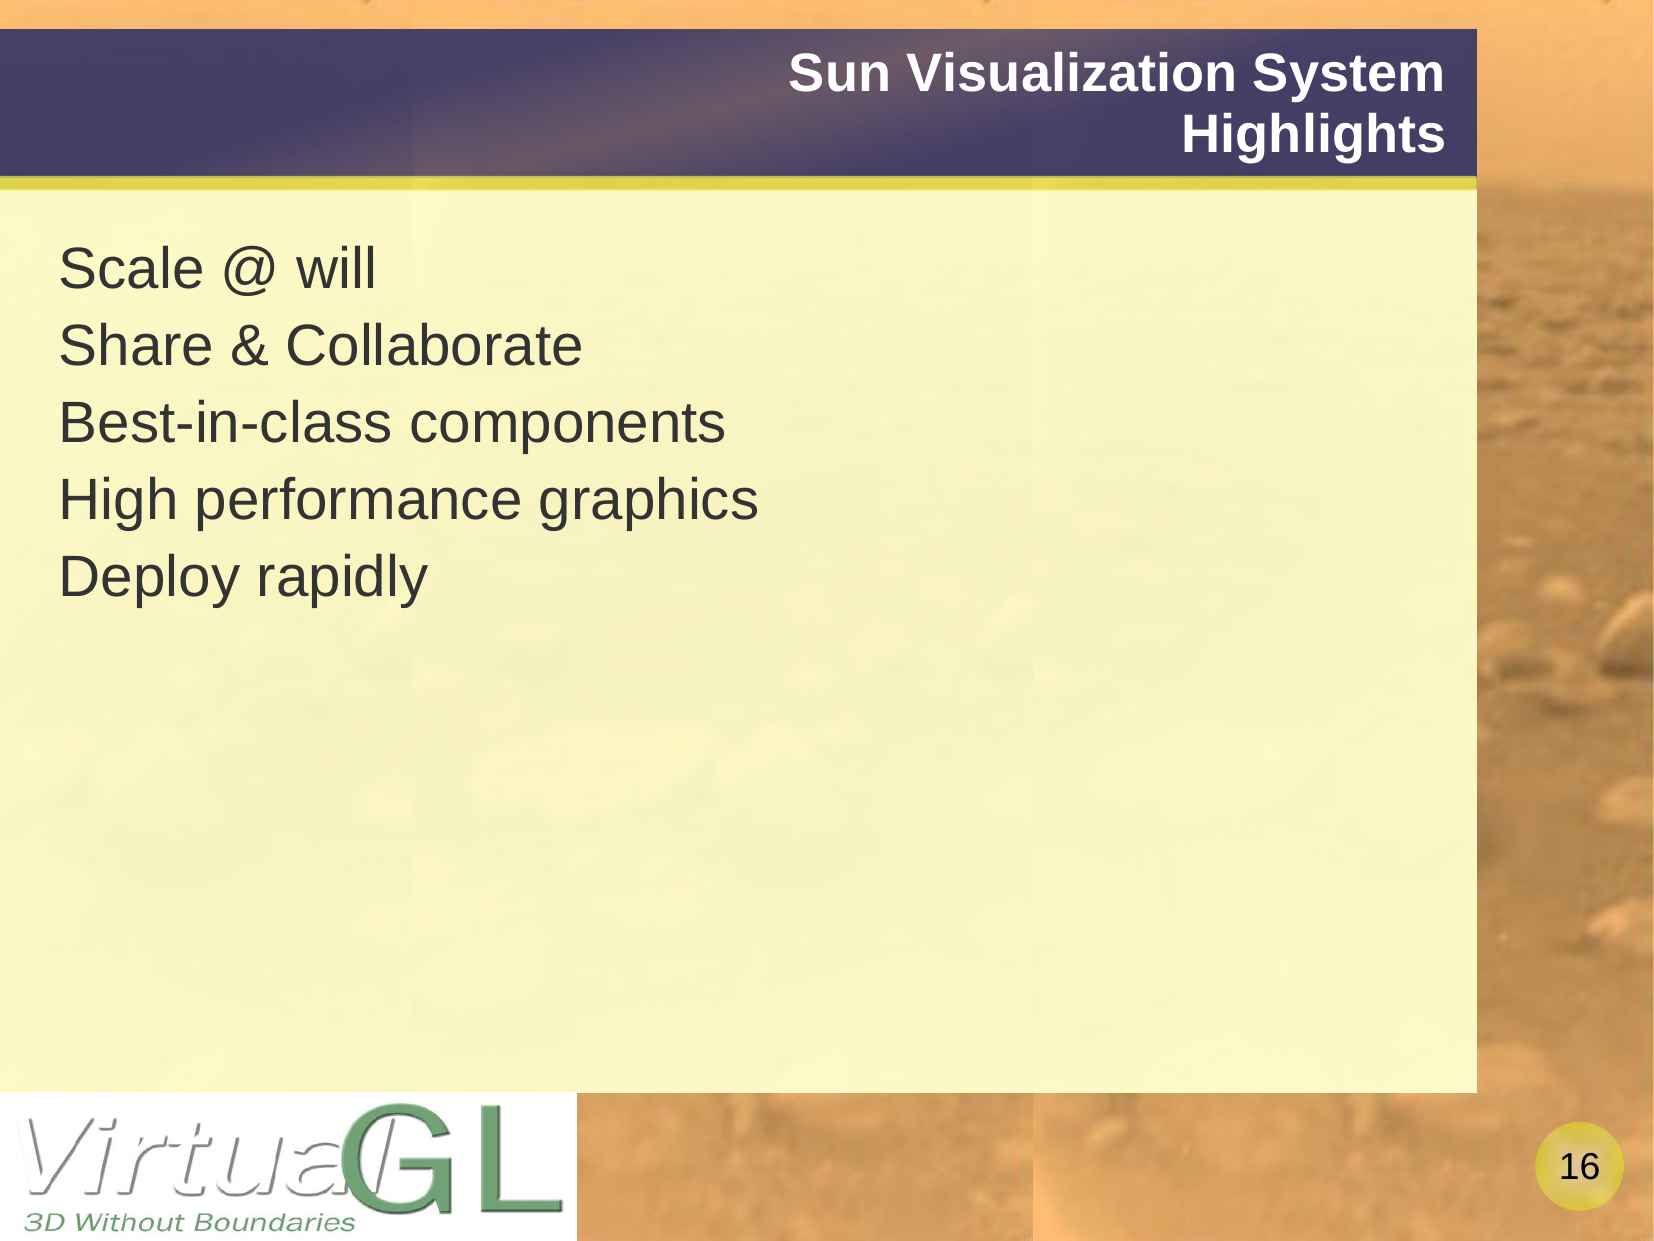

# Sun Visualization System Highlights
Scale @ will
Share & Collaborate
Best-in-class components
High performance graphics
Deploy rapidly